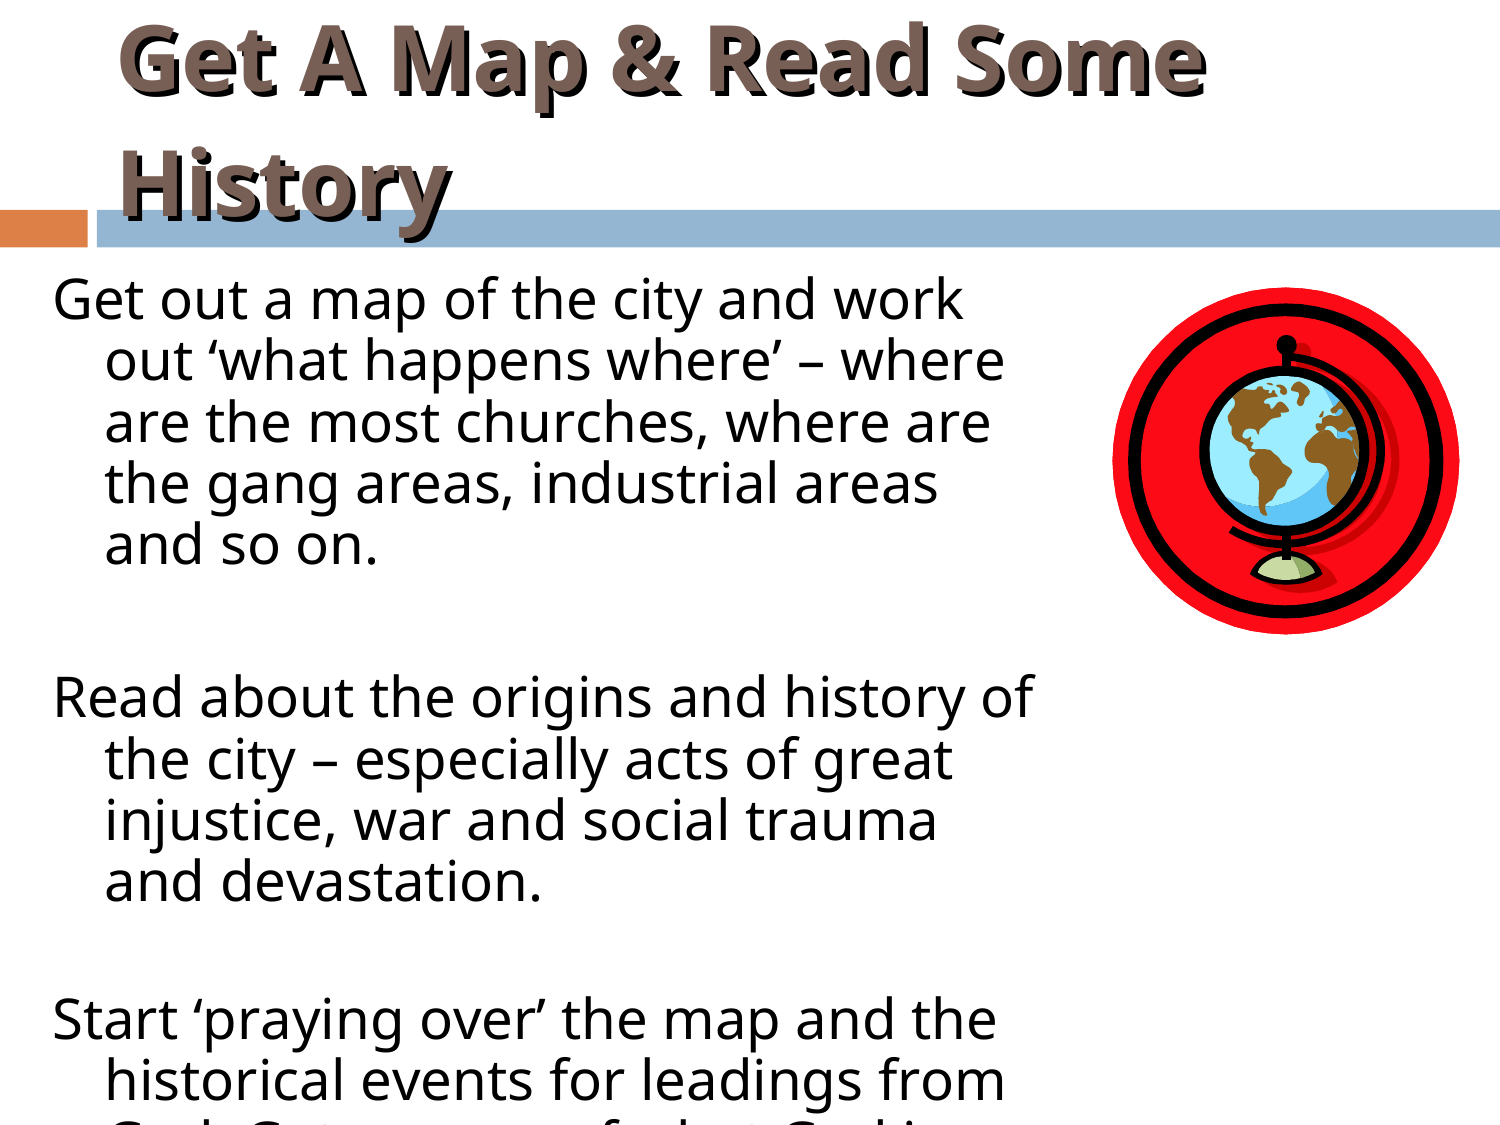

# Get A Map & Read Some History
Get out a map of the city and work out ‘what happens where’ – where are the most churches, where are the gang areas, industrial areas and so on.
Read about the origins and history of the city – especially acts of great injustice, war and social trauma and devastation.
Start ‘praying over’ the map and the historical events for leadings from God. Get a sense of what God is saying about the city.